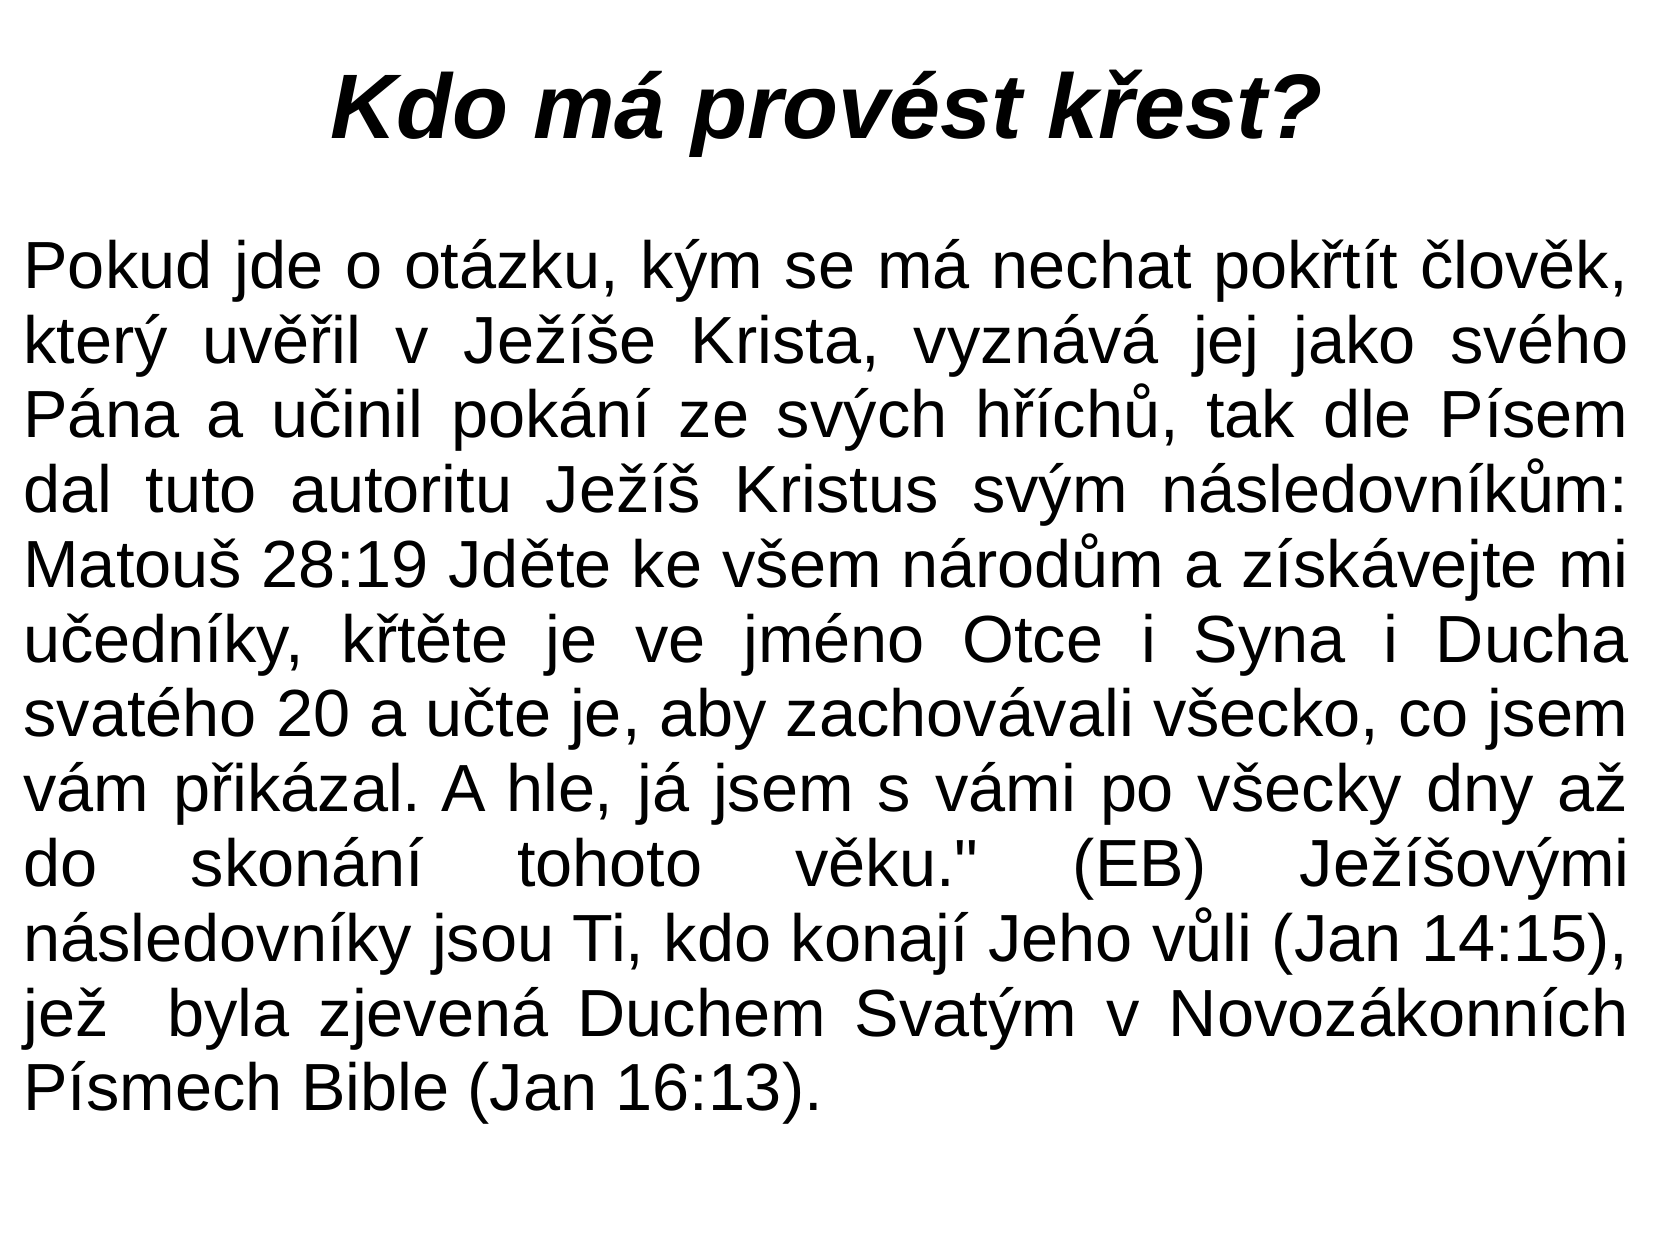

Pokud jde o otázku, kým se má nechat pokřtít člověk, který uvěřil v Ježíše Krista, vyznává jej jako svého Pána a učinil pokání ze svých hříchů, tak dle Písem dal tuto autoritu Ježíš Kristus svým následovníkům: Matouš 28:19 Jděte ke všem národům a získávejte mi učedníky, křtěte je ve jméno Otce i Syna i Ducha svatého 20 a učte je, aby zachovávali všecko, co jsem vám přikázal. A hle, já jsem s vámi po všecky dny až do skonání tohoto věku." (EB) Ježíšovými následovníky jsou Ti, kdo konají Jeho vůli (Jan 14:15), jež byla zjevená Duchem Svatým v Novozákonních Písmech Bible (Jan 16:13).
# Kdo má provést křest?